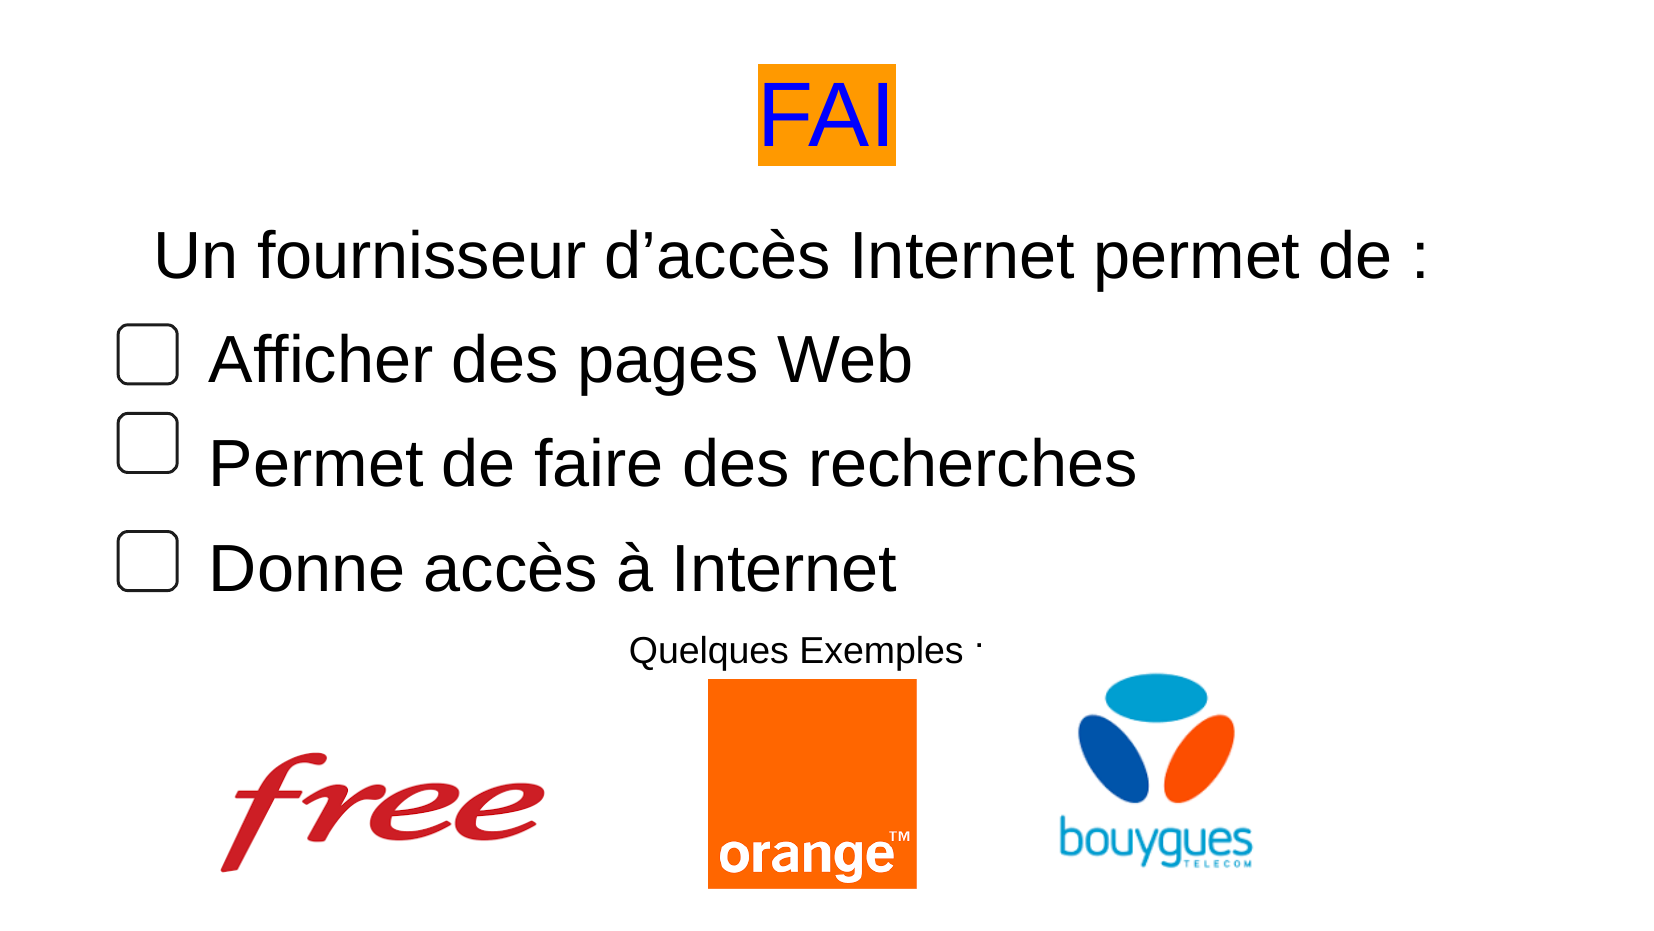

# FAI
Un fournisseur d’accès Internet permet de :
 Afficher des pages Web
 Permet de faire des recherches
 Donne accès à Internet
Quelques Exemples :